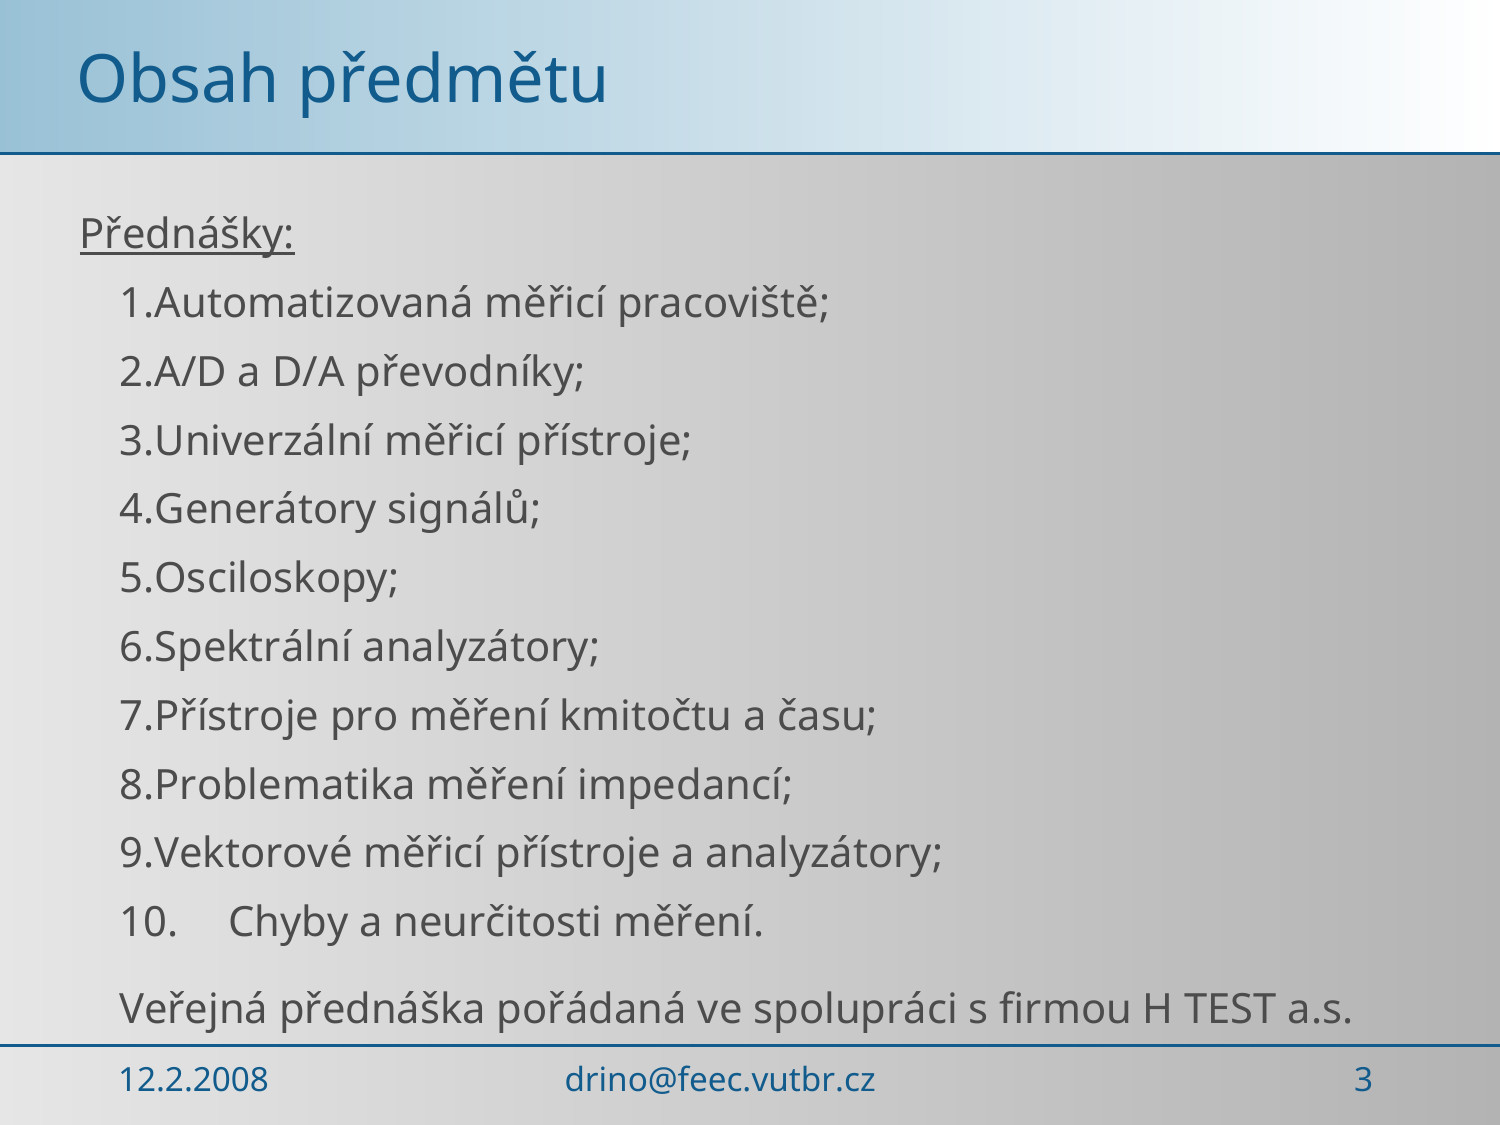

# Obsah předmětu
Přednášky:
1.	Automatizovaná měřicí pracoviště;
2.	A/D a D/A převodníky;
3.	Univerzální měřicí přístroje;
4.	Generátory signálů;
5.	Osciloskopy;
6.	Spektrální analyzátory;
7.	Přístroje pro měření kmitočtu a času;
8.	Problematika měření impedancí;
9.	Vektorové měřicí přístroje a analyzátory;
10.	Chyby a neurčitosti měření.
Veřejná přednáška pořádaná ve spolupráci s firmou H TEST a.s.
12.2.2008
drino@feec.vutbr.cz